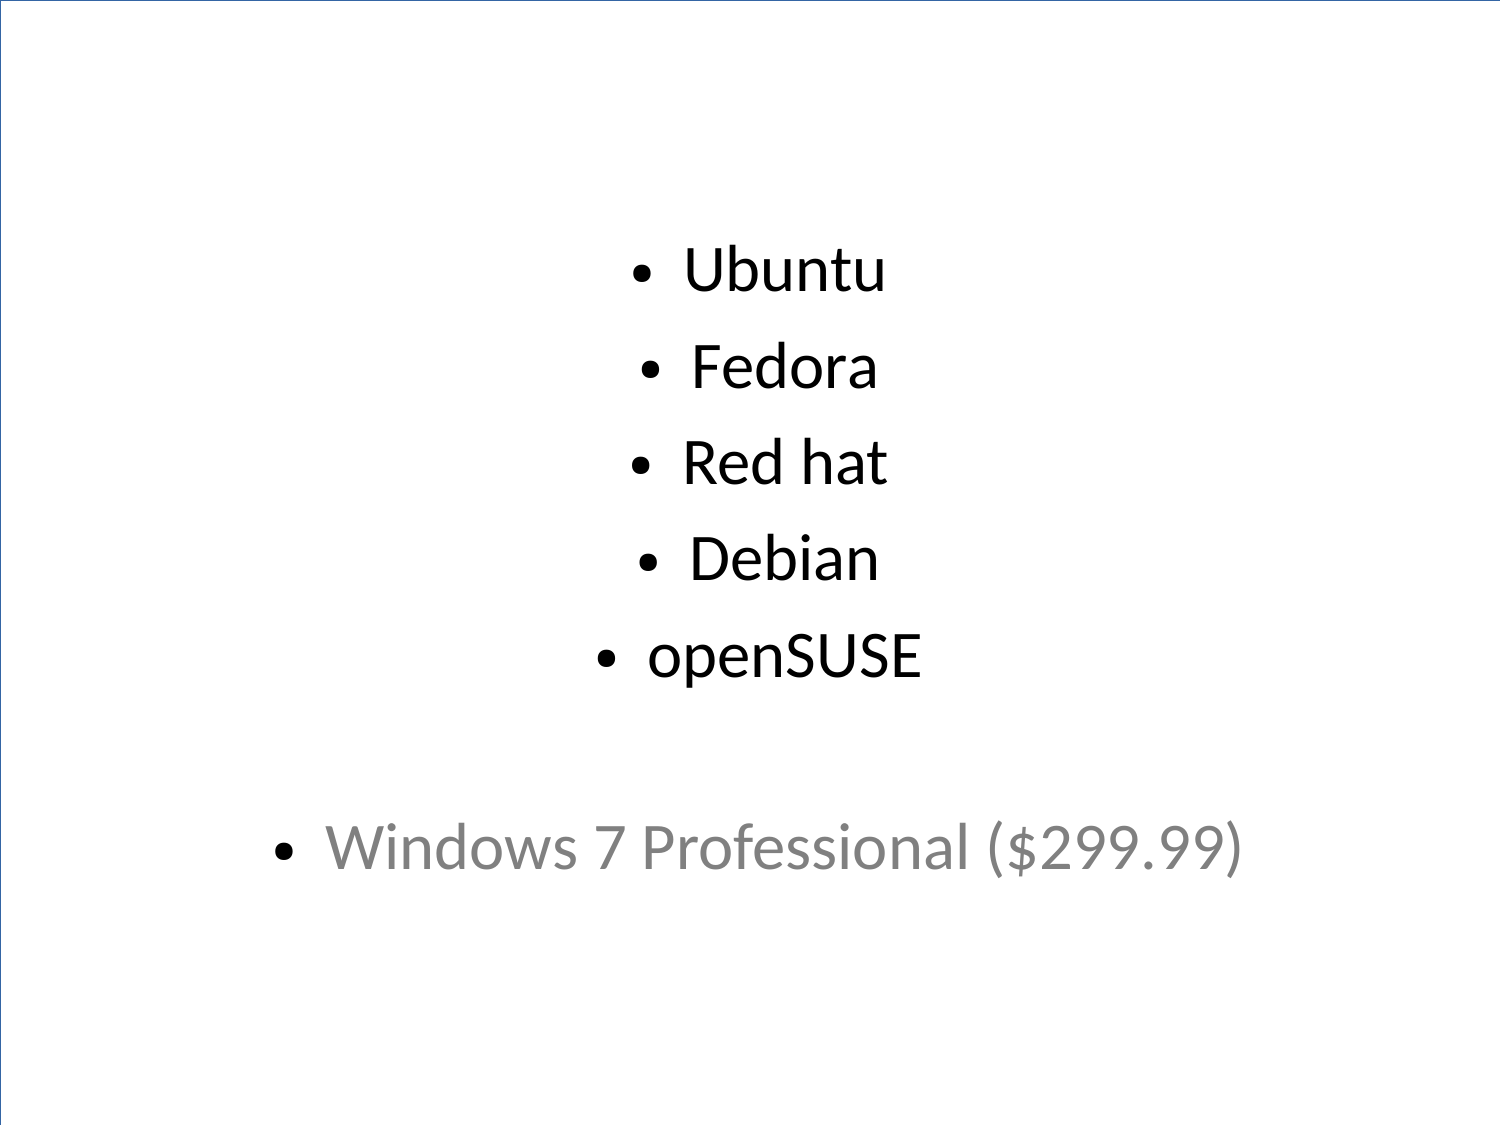

# Ubuntu
Fedora
Red hat
Debian
openSUSE
Windows 7 Professional ($299.99)